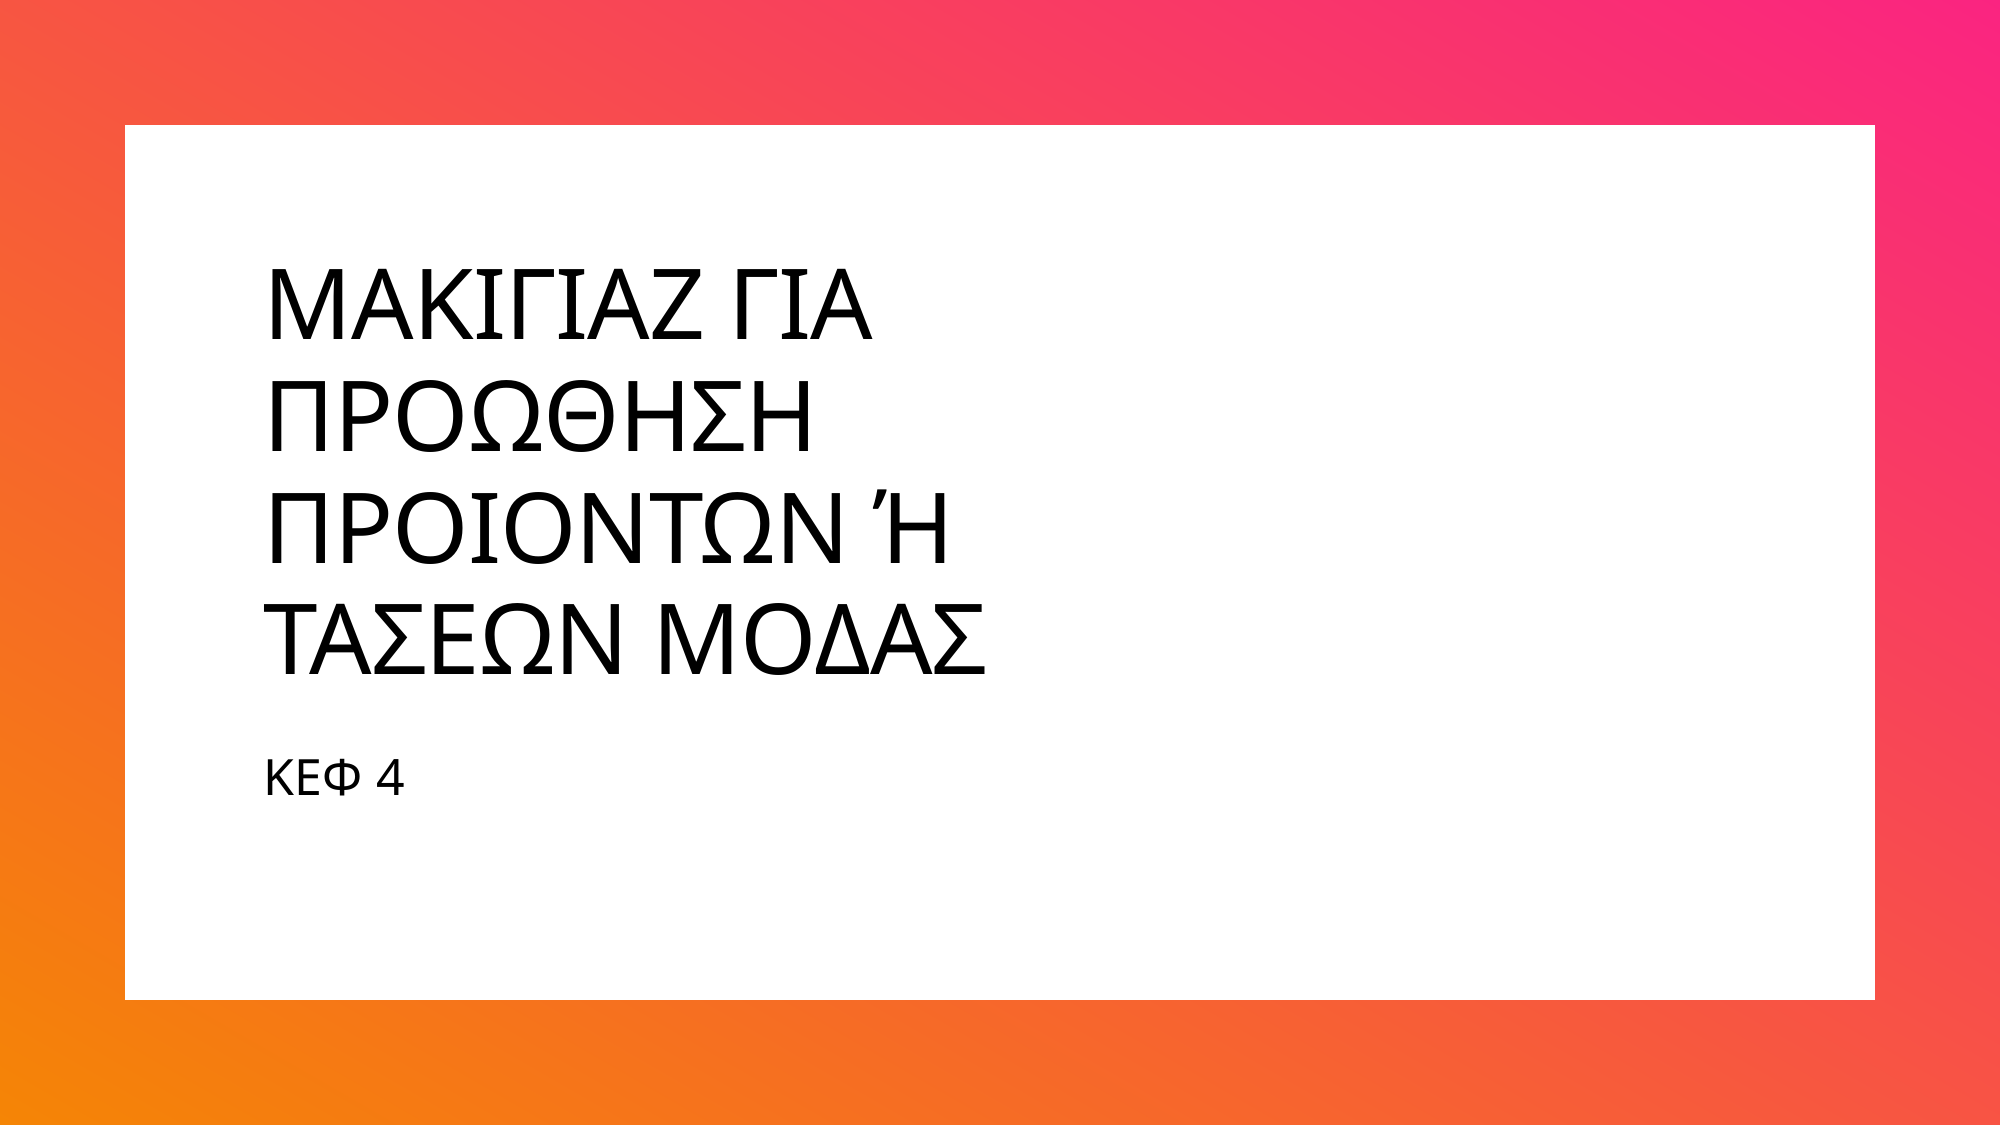

# ΜΑΚΙΓΙΑΖ ΓΙΑ ΠΡΟΩΘΗΣΗ ΠΡΟΙΟΝΤΩΝ Ή ΤΑΣΕΩΝ ΜΟΔΑΣ
ΚΕΦ 4